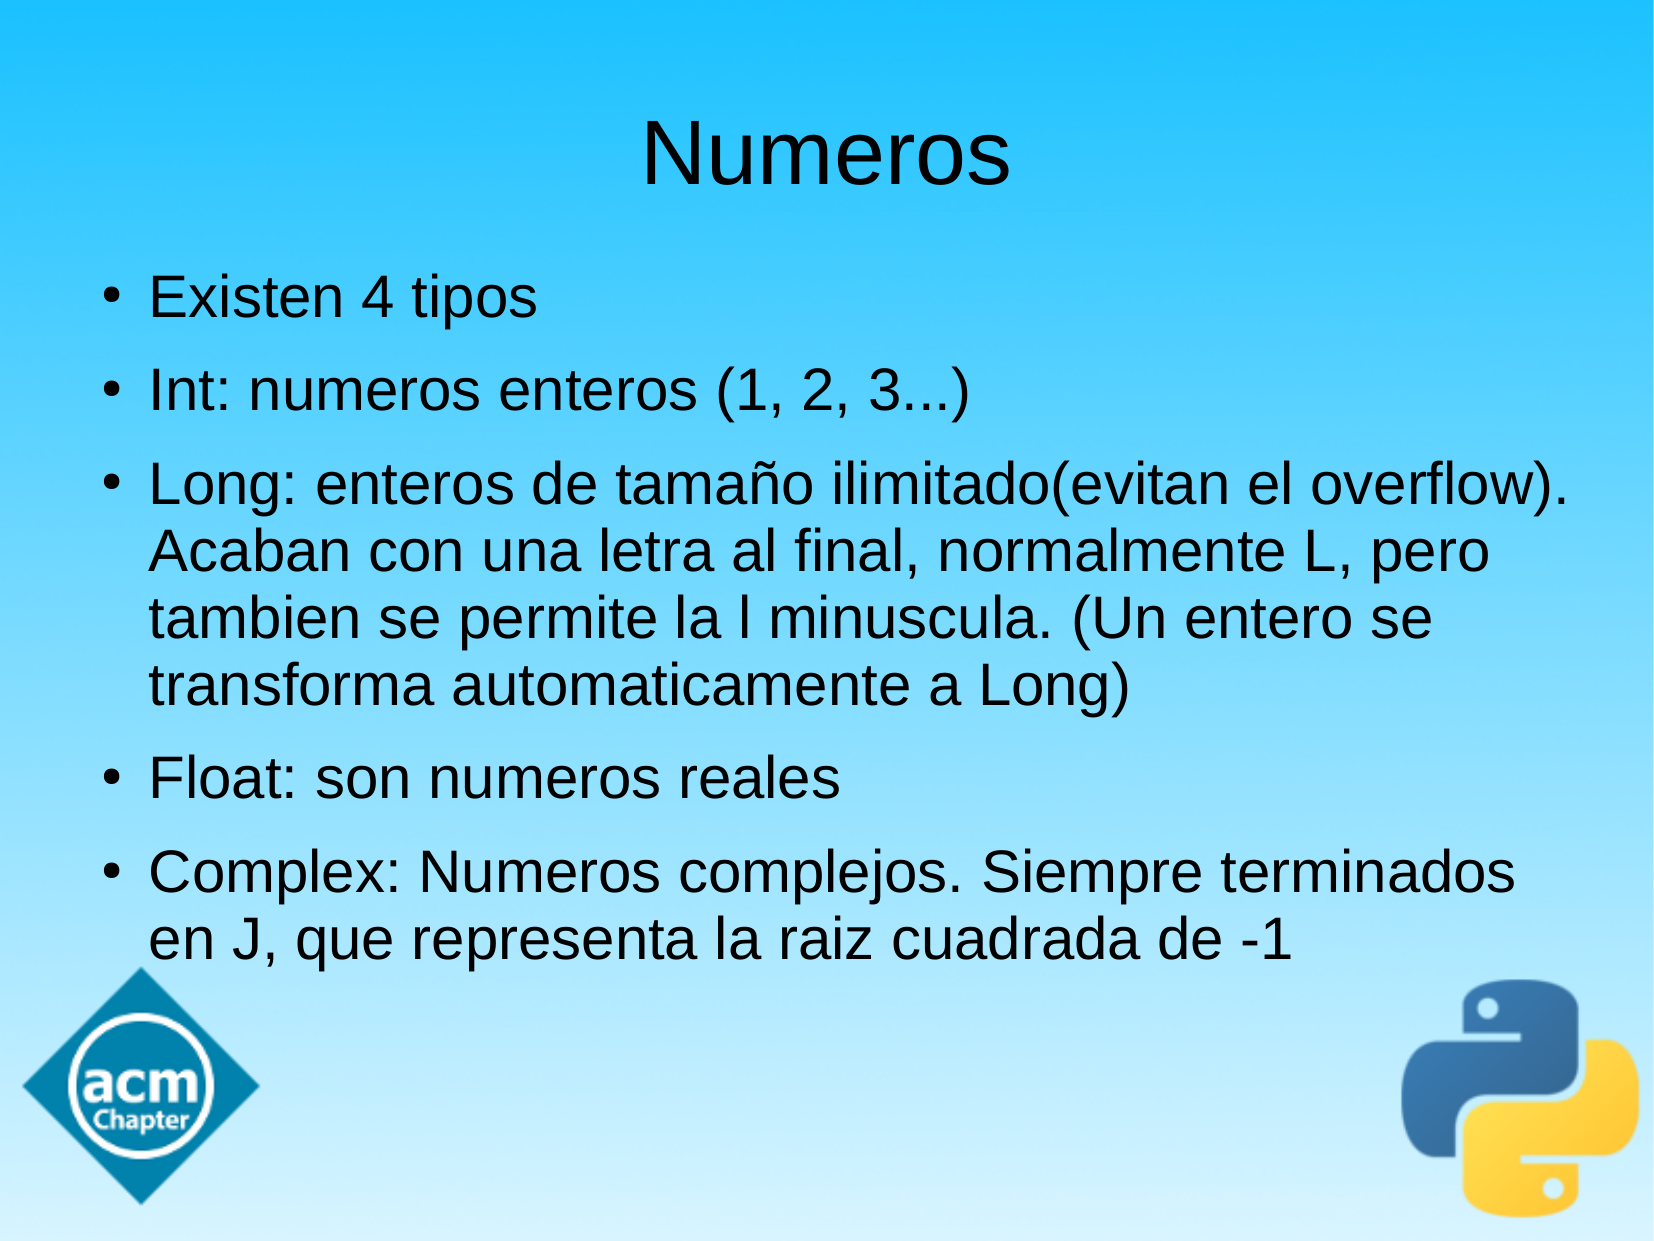

# Numeros
Existen 4 tipos
Int: numeros enteros (1, 2, 3...)
Long: enteros de tamaño ilimitado(evitan el overflow). Acaban con una letra al final, normalmente L, pero tambien se permite la l minuscula. (Un entero se transforma automaticamente a Long)
Float: son numeros reales
Complex: Numeros complejos. Siempre terminados en J, que representa la raiz cuadrada de -1